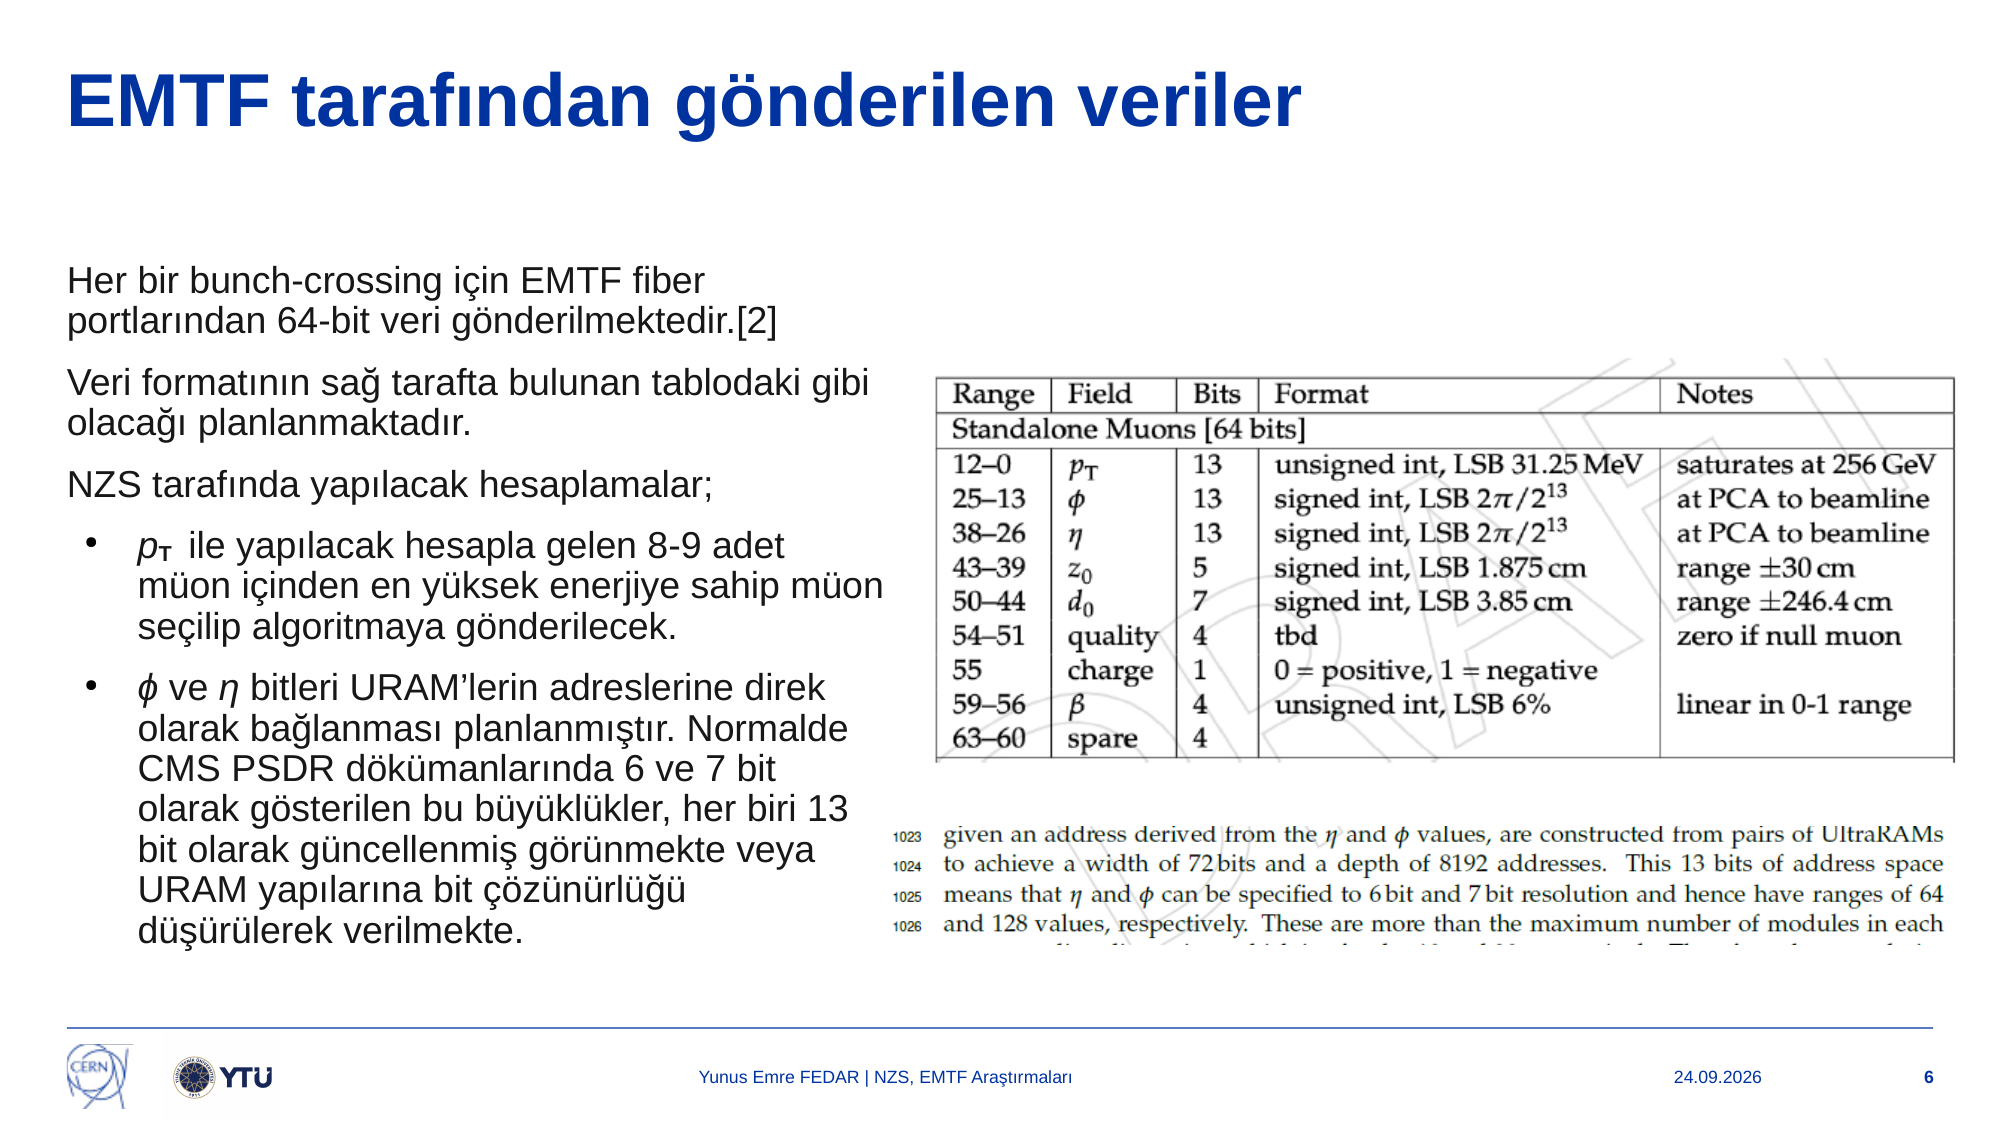

# EMTF tarafından gönderilen veriler
Her bir bunch-crossing için EMTF fiber portlarından 64-bit veri gönderilmektedir.[2]
Veri formatının sağ tarafta bulunan tablodaki gibi olacağı planlanmaktadır.
NZS tarafında yapılacak hesaplamalar;
pT ile yapılacak hesapla gelen 8-9 adet müon içinden en yüksek enerjiye sahip müon seçilip algoritmaya gönderilecek.
ϕ ve ƞ bitleri URAM’lerin adreslerine direk olarak bağlanması planlanmıştır. Normalde CMS PSDR dökümanlarında 6 ve 7 bit olarak gösterilen bu büyüklükler, her biri 13 bit olarak güncellenmiş görünmekte veya URAM yapılarına bit çözünürlüğü düşürülerek verilmekte.
Yunus Emre FEDAR | NZS, EMTF Araştırmaları